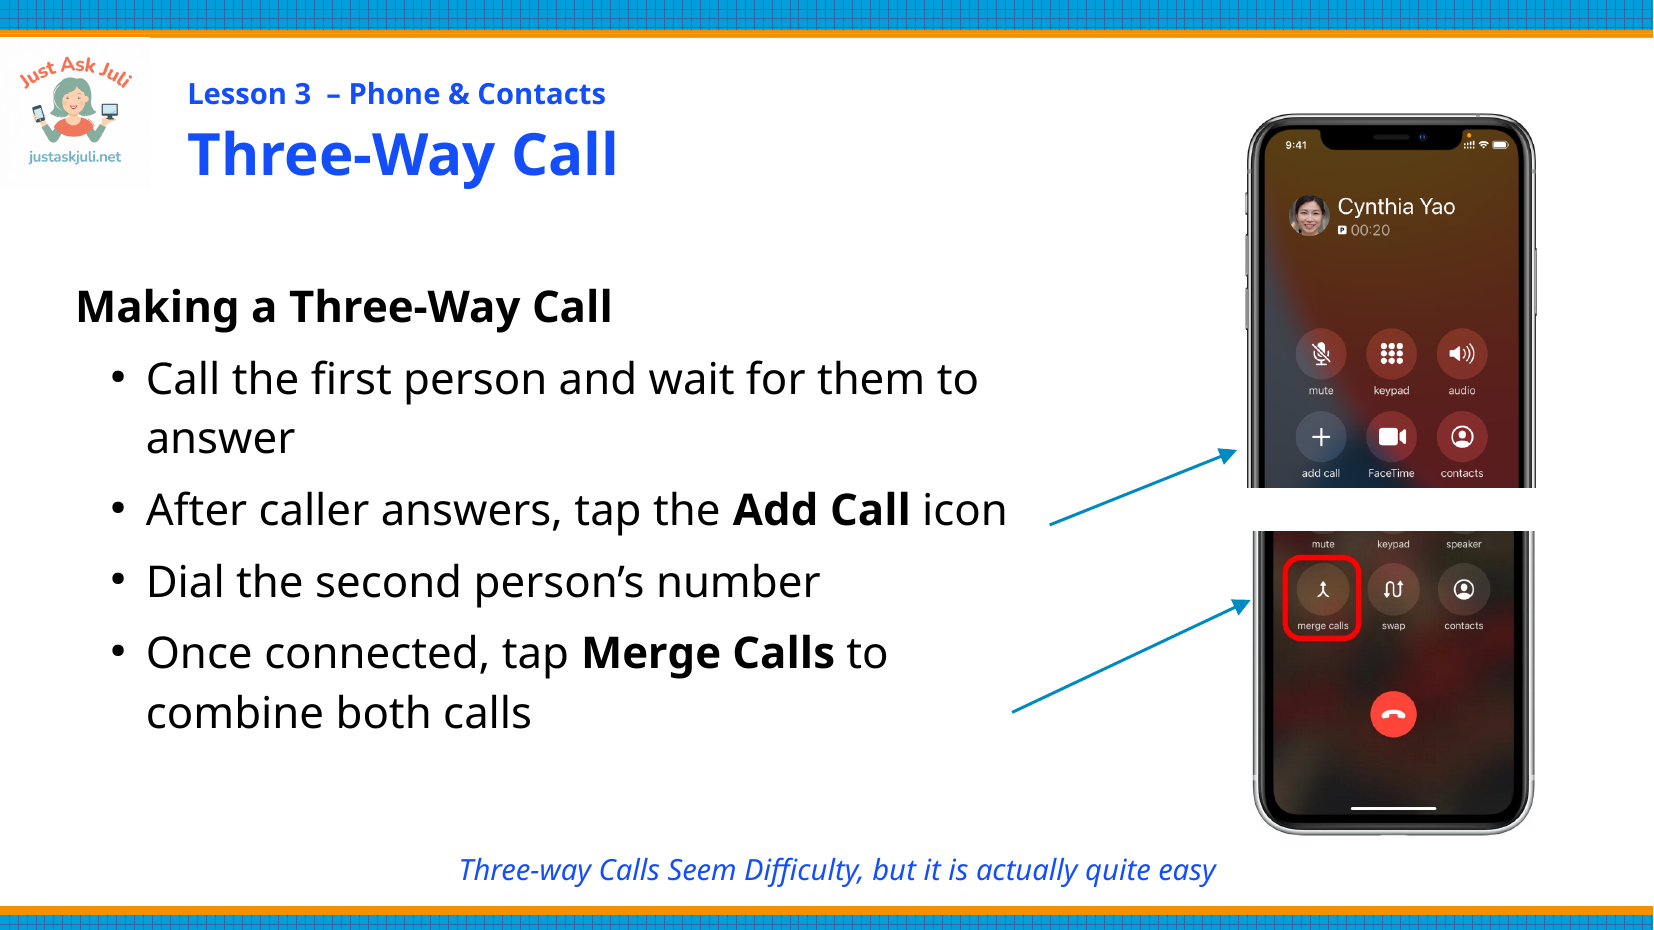

Lesson 3 – Phone & Contacts
Three-Way Call
Making a Three-Way Call
Call the first person and wait for them to answer
After caller answers, tap the Add Call icon
Dial the second person’s number
Once connected, tap Merge Calls to combine both calls
Three-way Calls Seem Difficulty, but it is actually quite easy